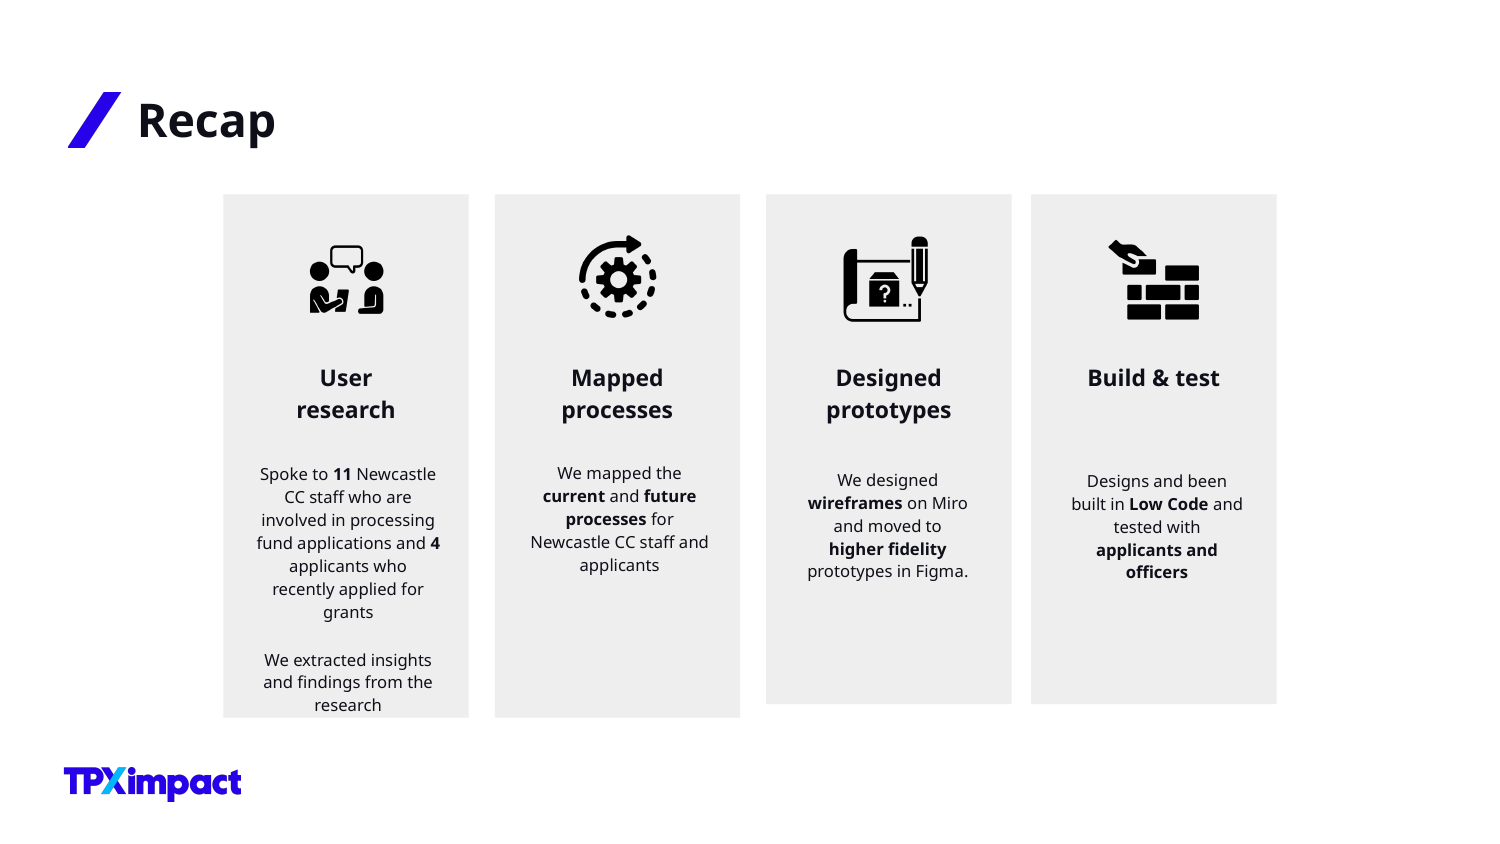

# Recap
User research
Mapped processes
Designed prototypes
Build & test
We mapped the current and future processes for Newcastle CC staff and applicants
Spoke to 11 Newcastle CC staff who are involved in processing fund applications and 4 applicants who recently applied for grants
We extracted insights and findings from the research
We designed wireframes on Miro and moved to higher fidelity prototypes in Figma.
Designs and been built in Low Code and tested with applicants and officers